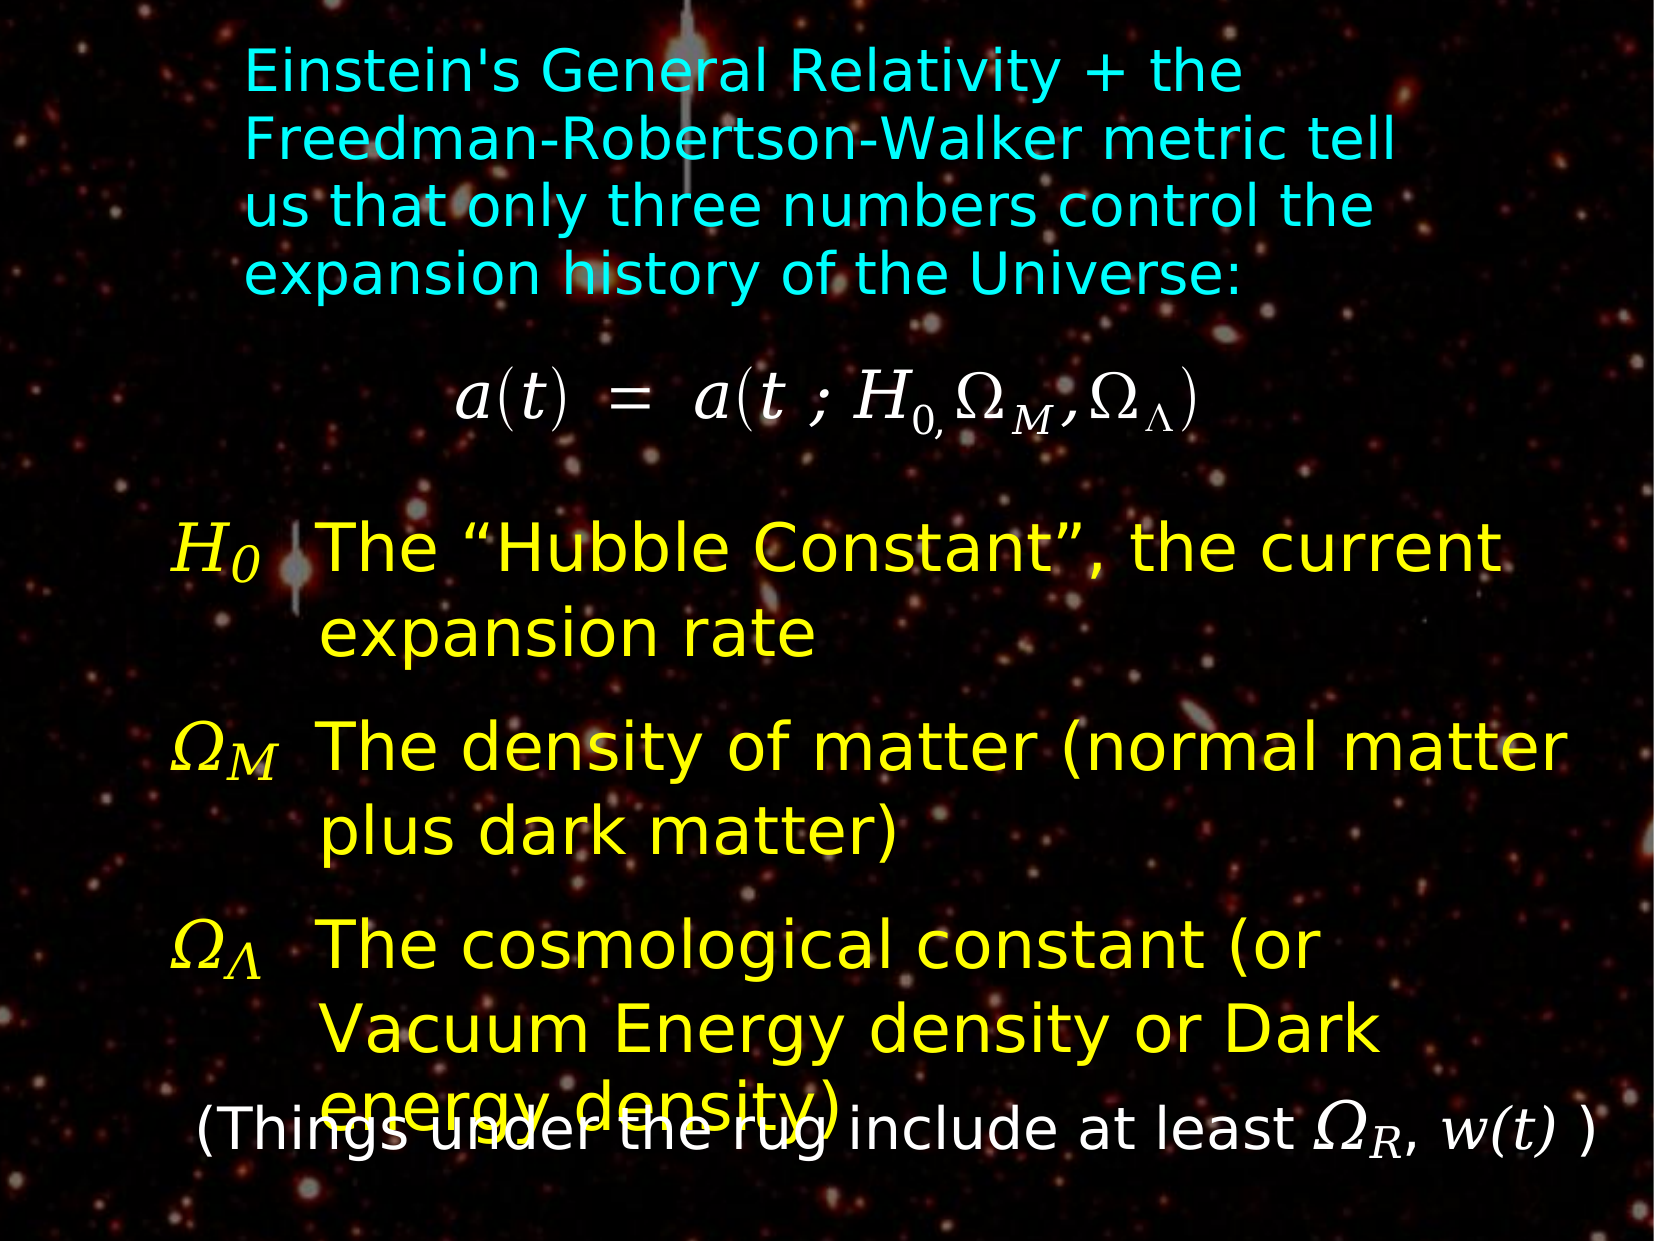

Einstein's General Relativity + the Freedman-Robertson-Walker metric tell us that only three numbers control the expansion history of the Universe:
H0	The “Hubble Constant”, the current expansion rate
ΩM	The density of matter (normal matter plus dark matter)
ΩΛ	The cosmological constant (or Vacuum Energy density or Dark energy density)
(Things under the rug include at least ΩR, w(t) )